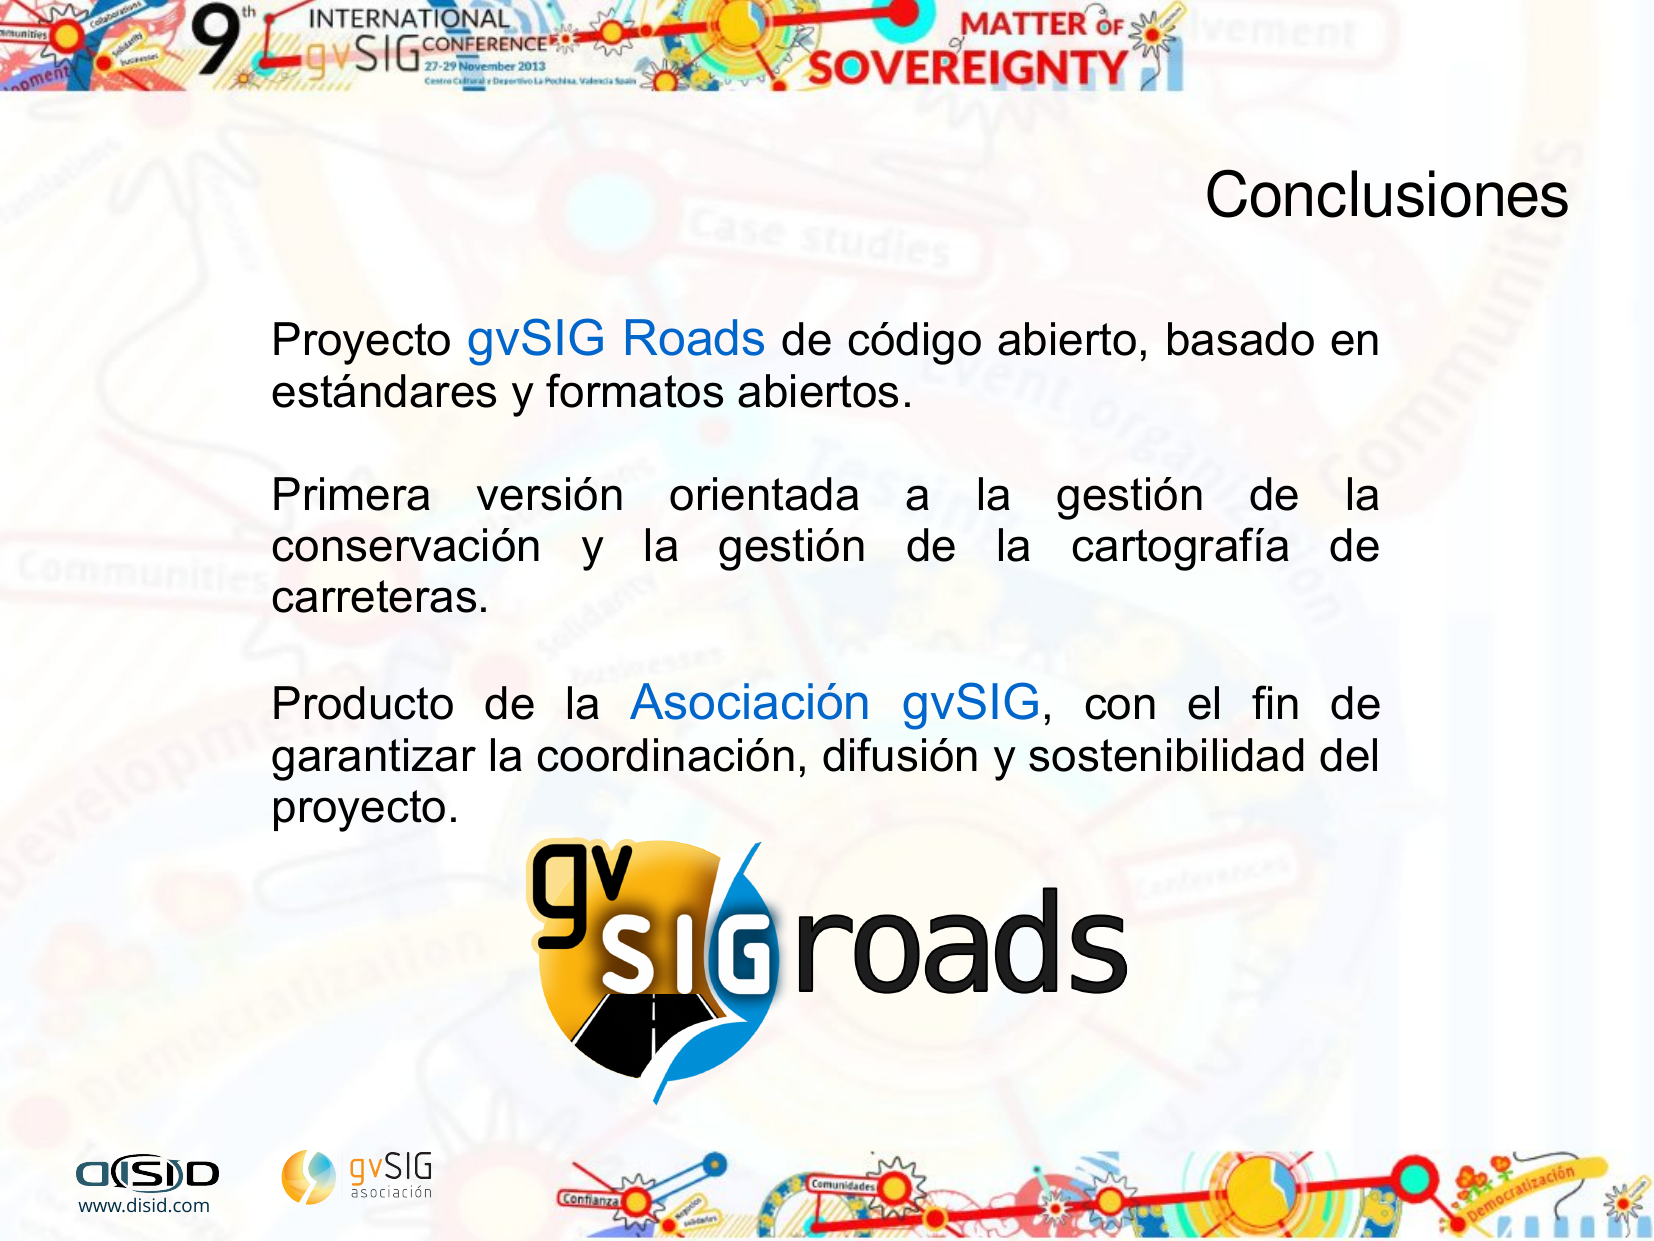

# Conclusiones
Proyecto gvSIG Roads de código abierto, basado en estándares y formatos abiertos.
Primera versión orientada a la gestión de la conservación y la gestión de la cartografía de carreteras.
Producto de la Asociación gvSIG, con el fin de garantizar la coordinación, difusión y sostenibilidad del proyecto.